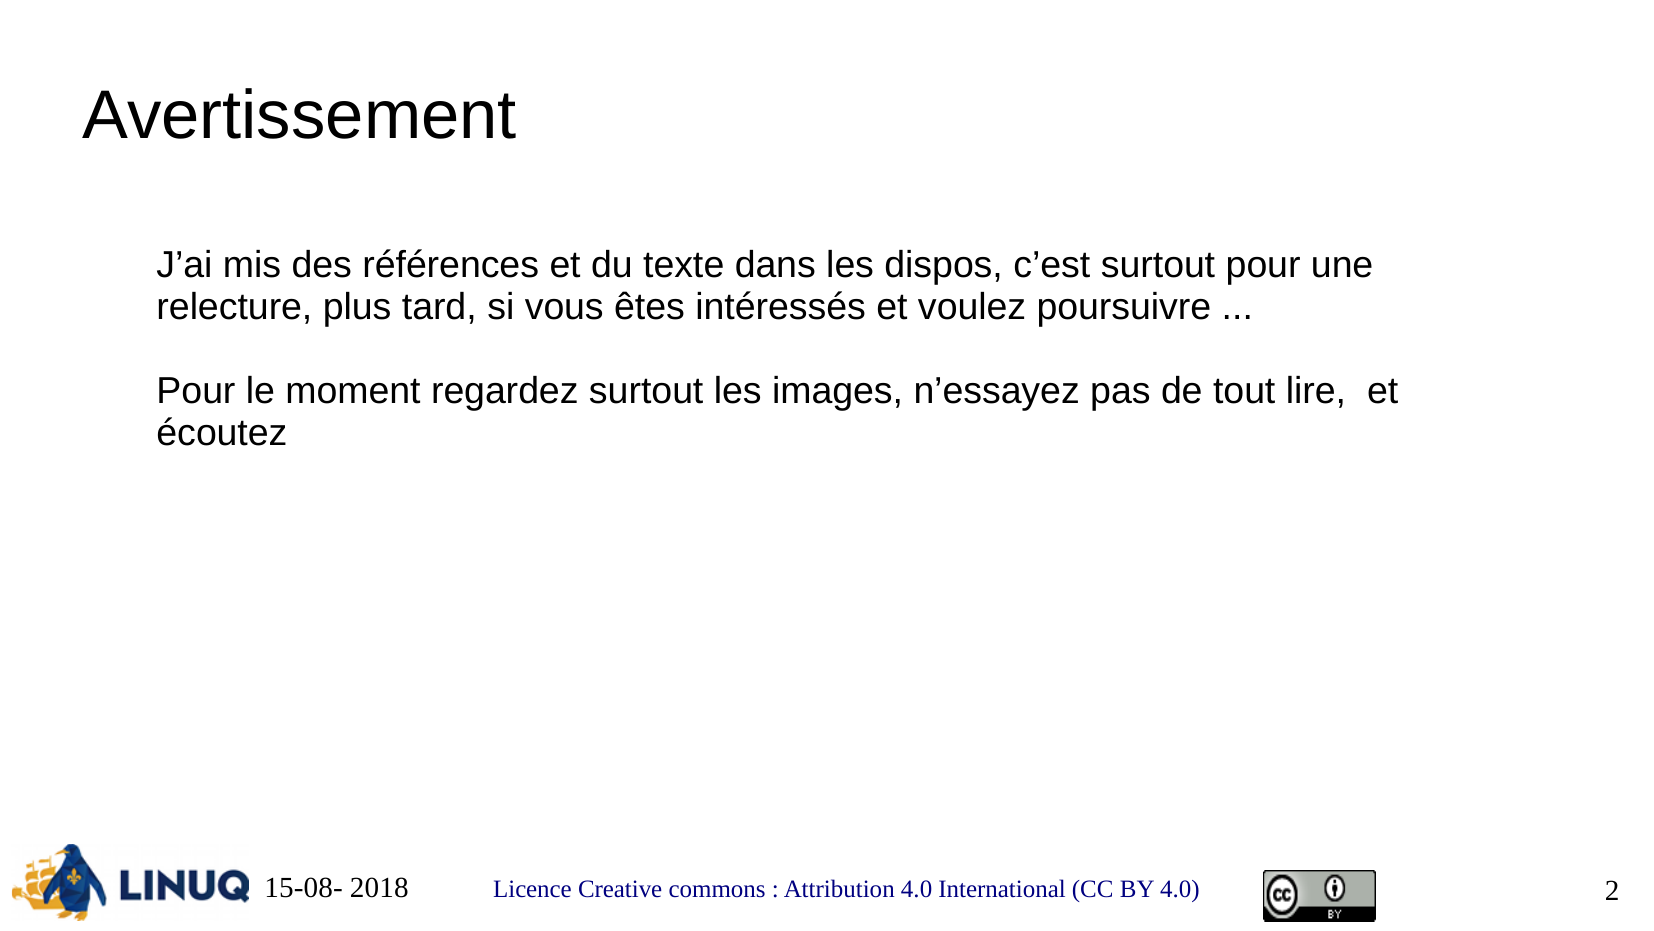

# Avertissement
J’ai mis des références et du texte dans les dispos, c’est surtout pour une relecture, plus tard, si vous êtes intéressés et voulez poursuivre ...
Pour le moment regardez surtout les images, n’essayez pas de tout lire, et écoutez
15-08- 2018
2